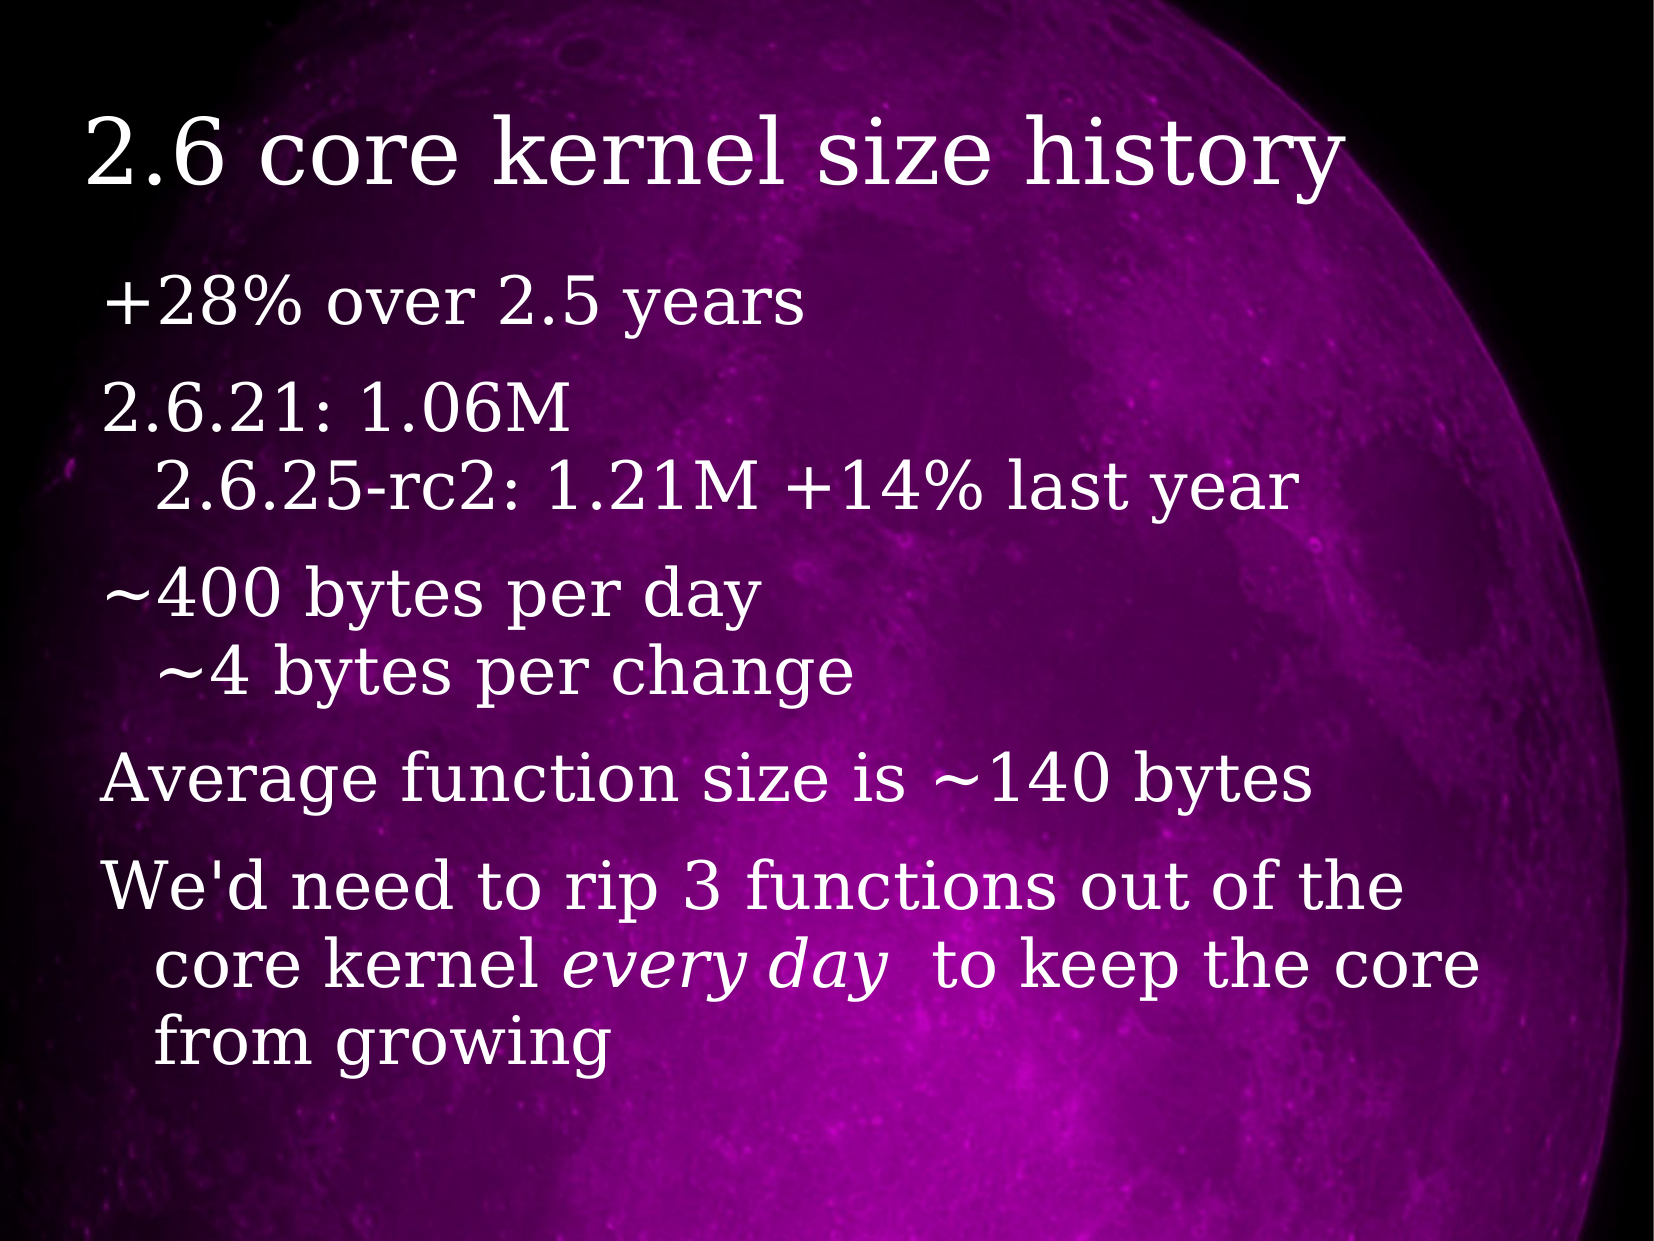

# 2.6 core kernel size history
+28% over 2.5 years
2.6.21: 1.06M
2.6.25-rc2: 1.21M +14% last year
~400 bytes per day
~4 bytes per change
Average function size is ~140 bytes
We'd need to rip 3 functions out of the core kernel every day to keep the core from growing